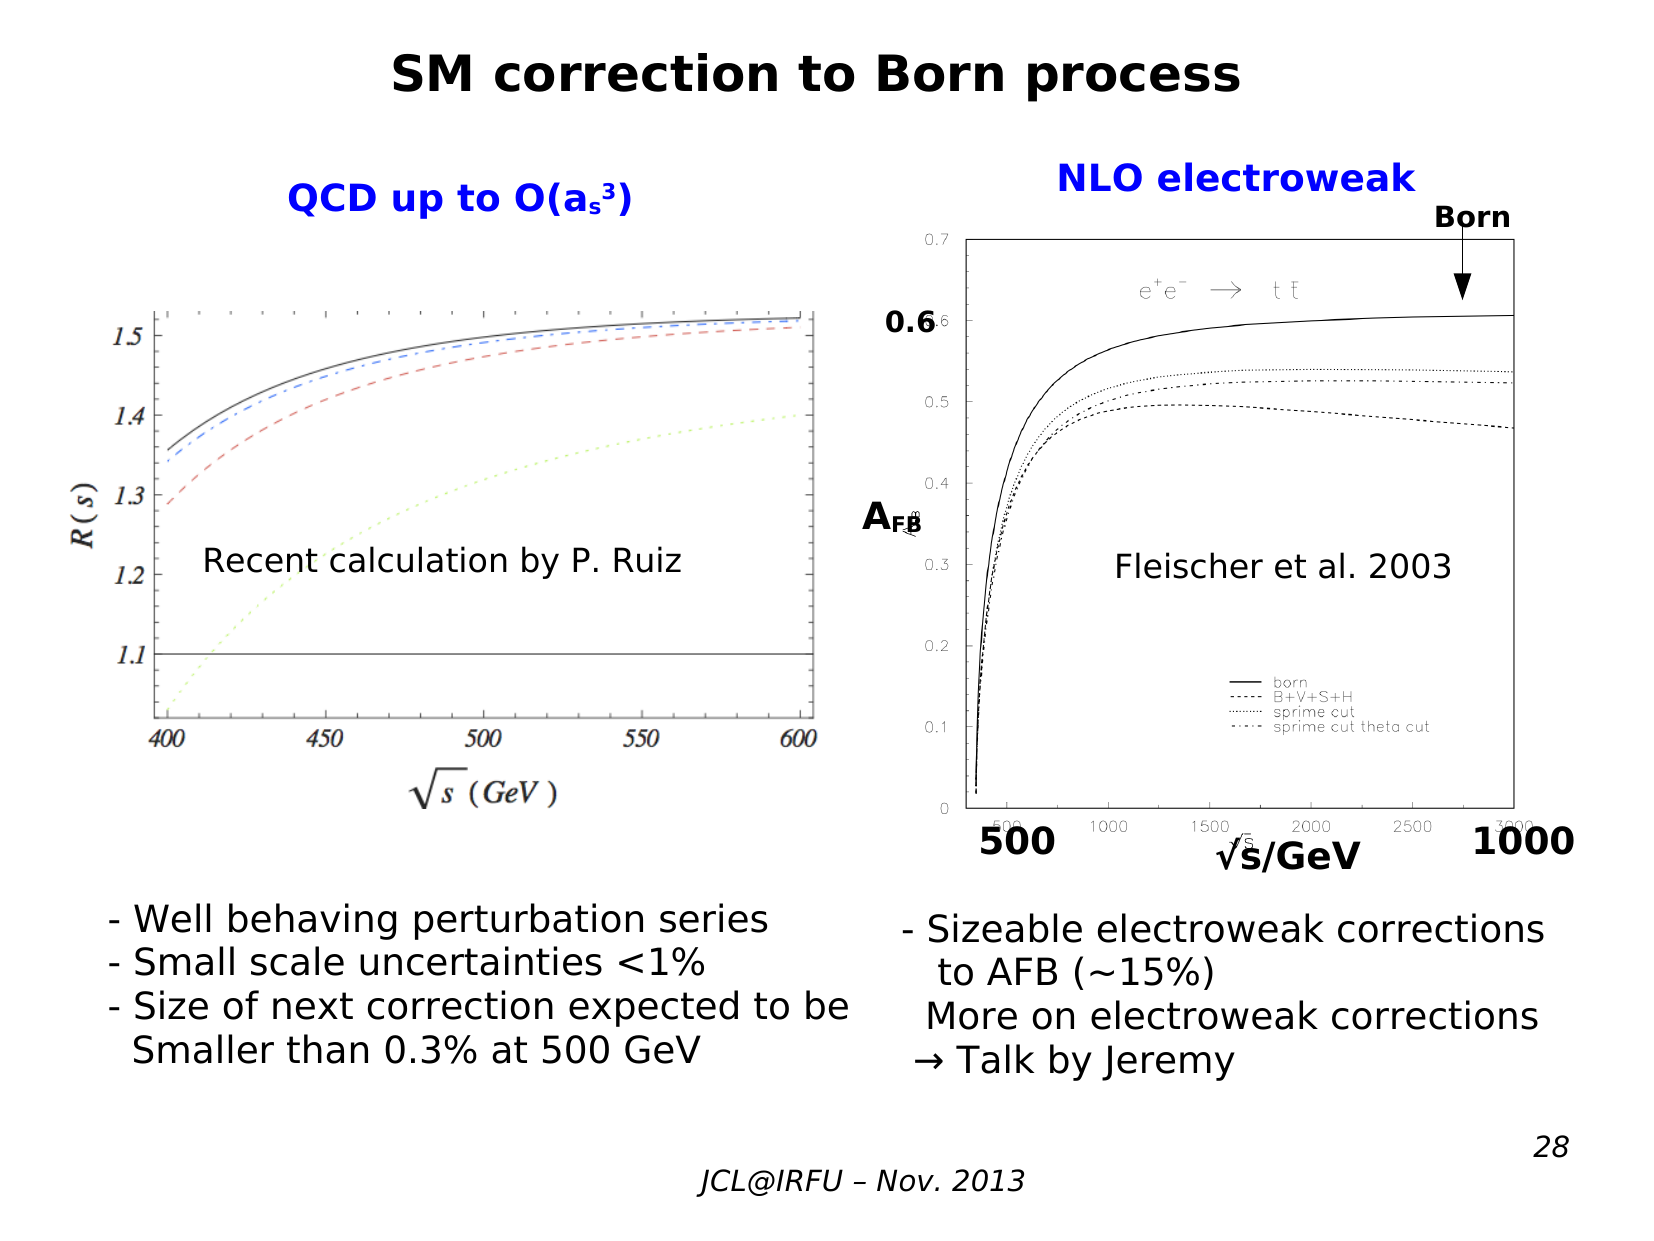

SM correction to Born process
NLO electroweak
QCD up to O(as3)
Born
0.6
AFB
Recent calculation by P. Ruiz
Fleischer et al. 2003
500
1000
√s/GeV
- Well behaving perturbation series
- Small scale uncertainties <1%
- Size of next correction expected to be
 Smaller than 0.3% at 500 GeV
- Sizeable electroweak corrections
 to AFB (~15%)
 More on electroweak corrections
 → Talk by Jeremy
FCPPL Workshop - March 2012
28